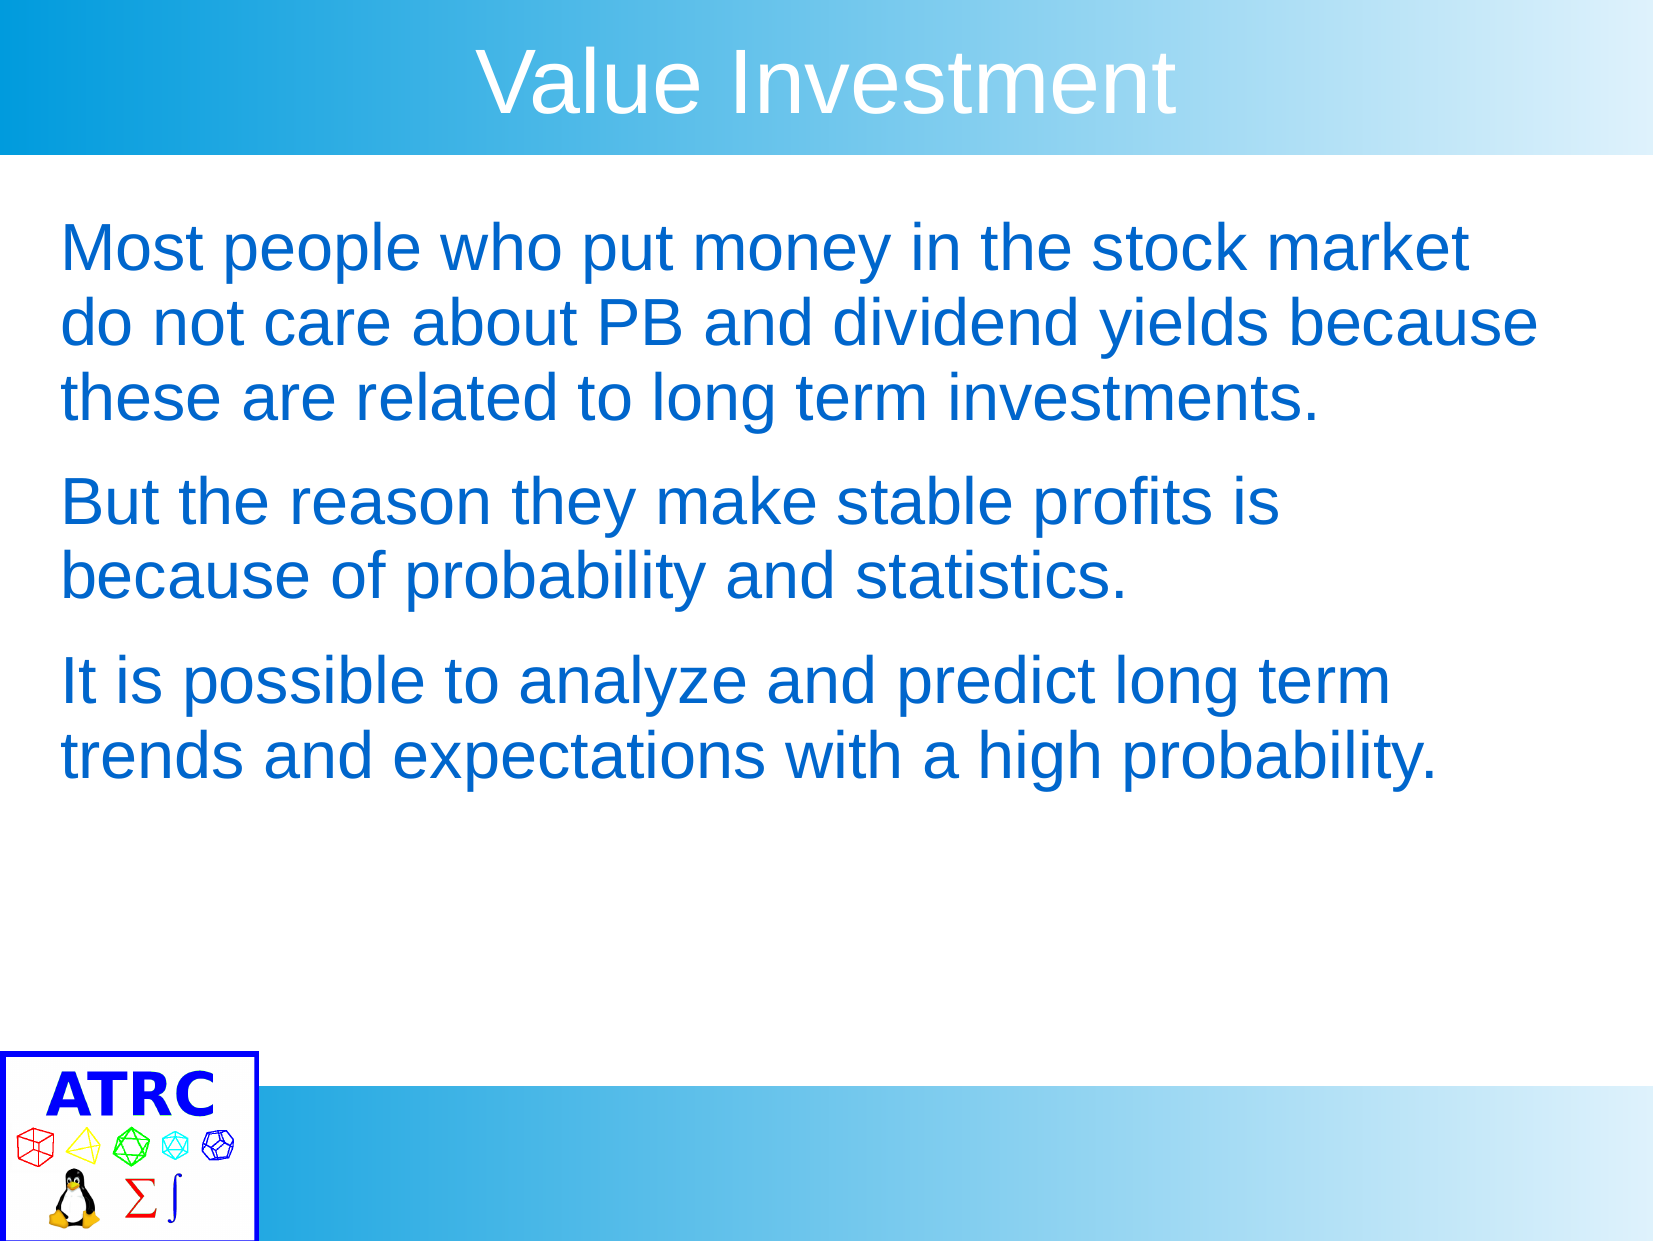

# Value Investment
Most people who put money in the stock market do not care about PB and dividend yields because these are related to long term investments.
But the reason they make stable profits is because of probability and statistics.
It is possible to analyze and predict long term trends and expectations with a high probability.